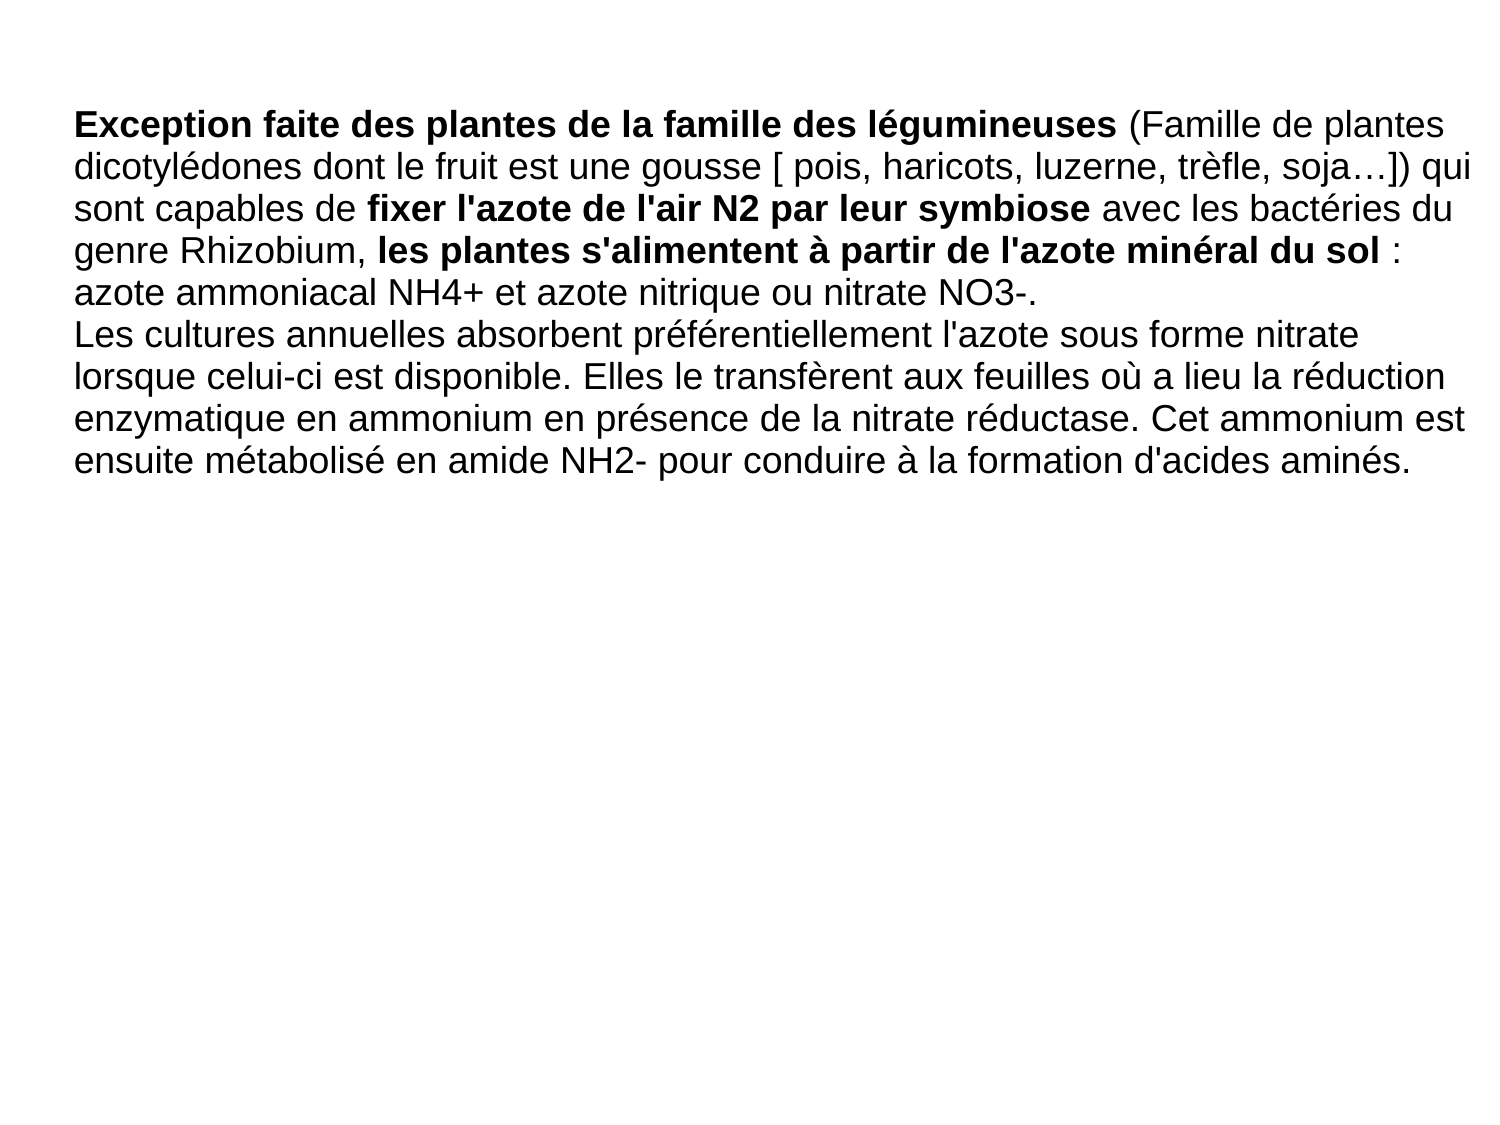

Exception faite des plantes de la famille des légumineuses (Famille de plantes dicotylédones dont le fruit est une gousse [ pois, haricots, luzerne, trèfle, soja…]) qui sont capables de fixer l'azote de l'air N2 par leur symbiose avec les bactéries du genre Rhizobium, les plantes s'alimentent à partir de l'azote minéral du sol : azote ammoniacal NH4+ et azote nitrique ou nitrate NO3-.
Les cultures annuelles absorbent préférentiellement l'azote sous forme nitrate lorsque celui-ci est disponible. Elles le transfèrent aux feuilles où a lieu la réduction enzymatique en ammonium en présence de la nitrate réductase. Cet ammonium est ensuite métabolisé en amide NH2- pour conduire à la formation d'acides aminés.